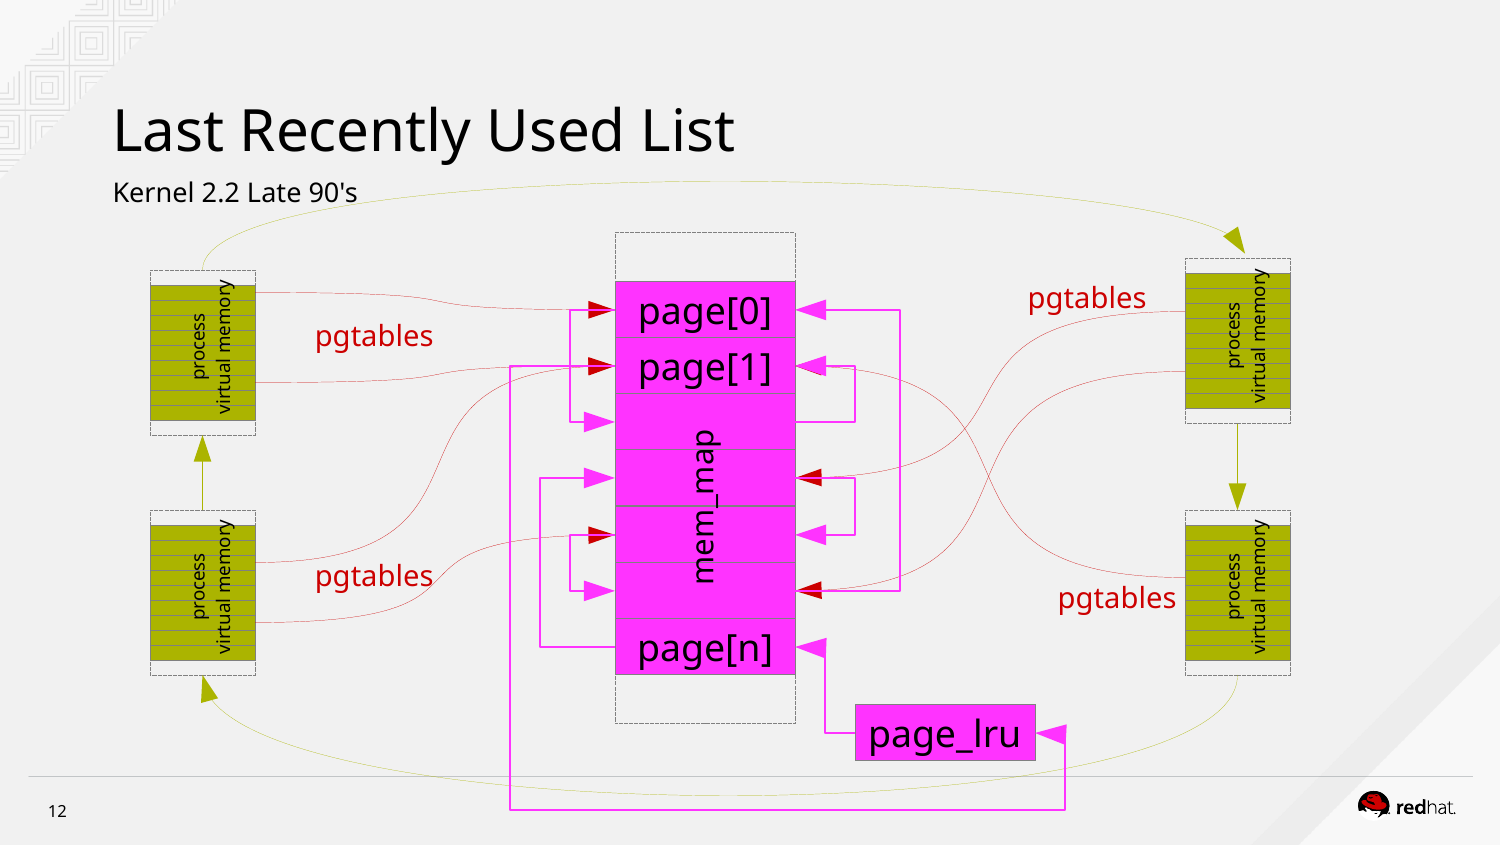

# Last Recently Used List
Kernel 2.2 Late 90's
pgtables
page[0]
process
virtual memory
pgtables
process
virtual memory
page[1]
mem_map
pgtables
process
virtual memory
process
virtual memory
pgtables
page[n]
page_lru
12